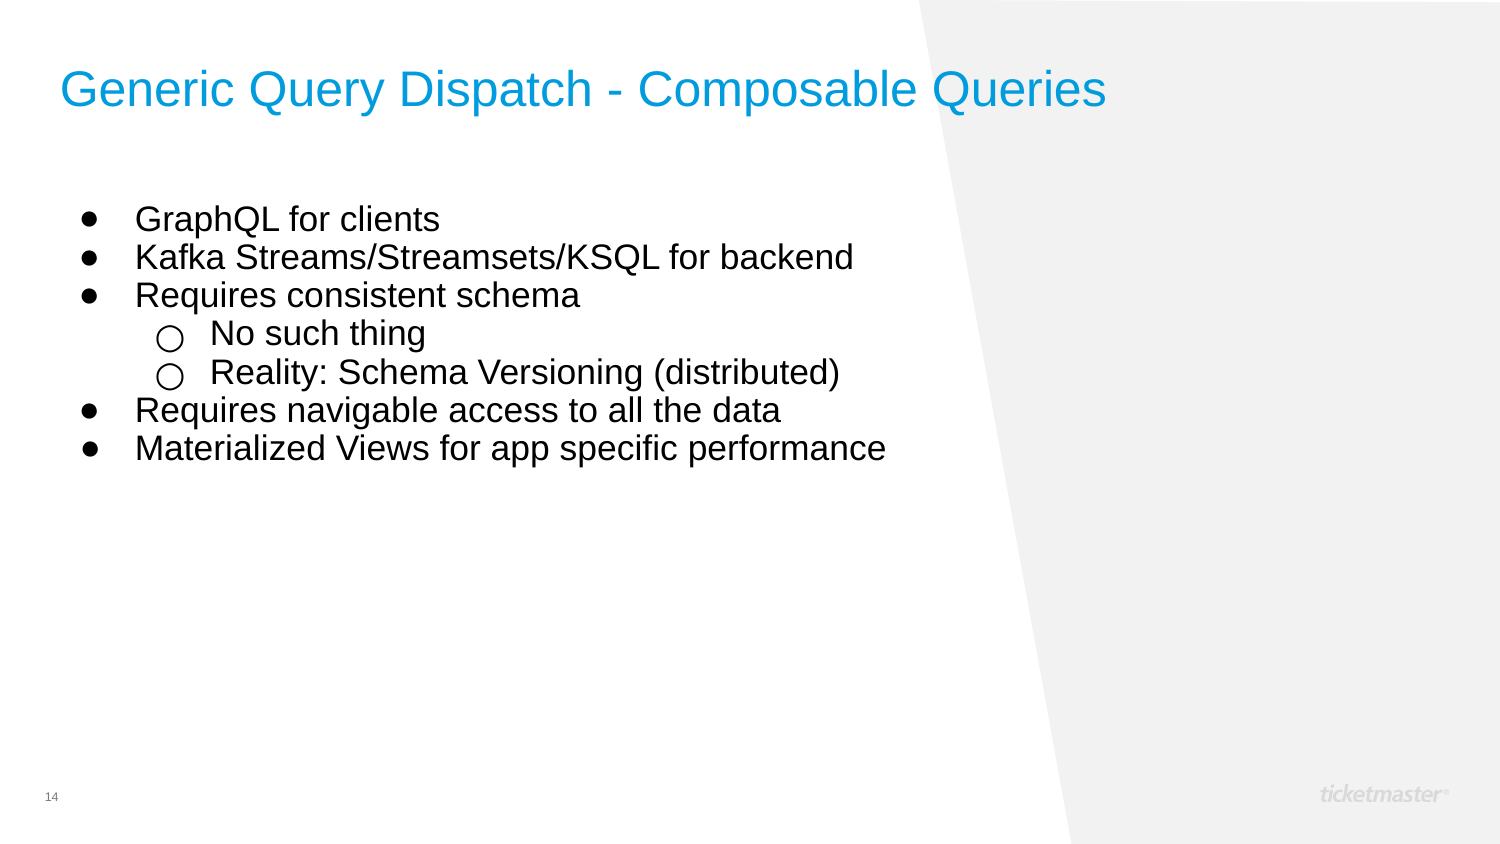

# Generic Query Dispatch - Composable Queries
GraphQL for clients
Kafka Streams/Streamsets/KSQL for backend
Requires consistent schema
No such thing
Reality: Schema Versioning (distributed)
Requires navigable access to all the data
Materialized Views for app specific performance